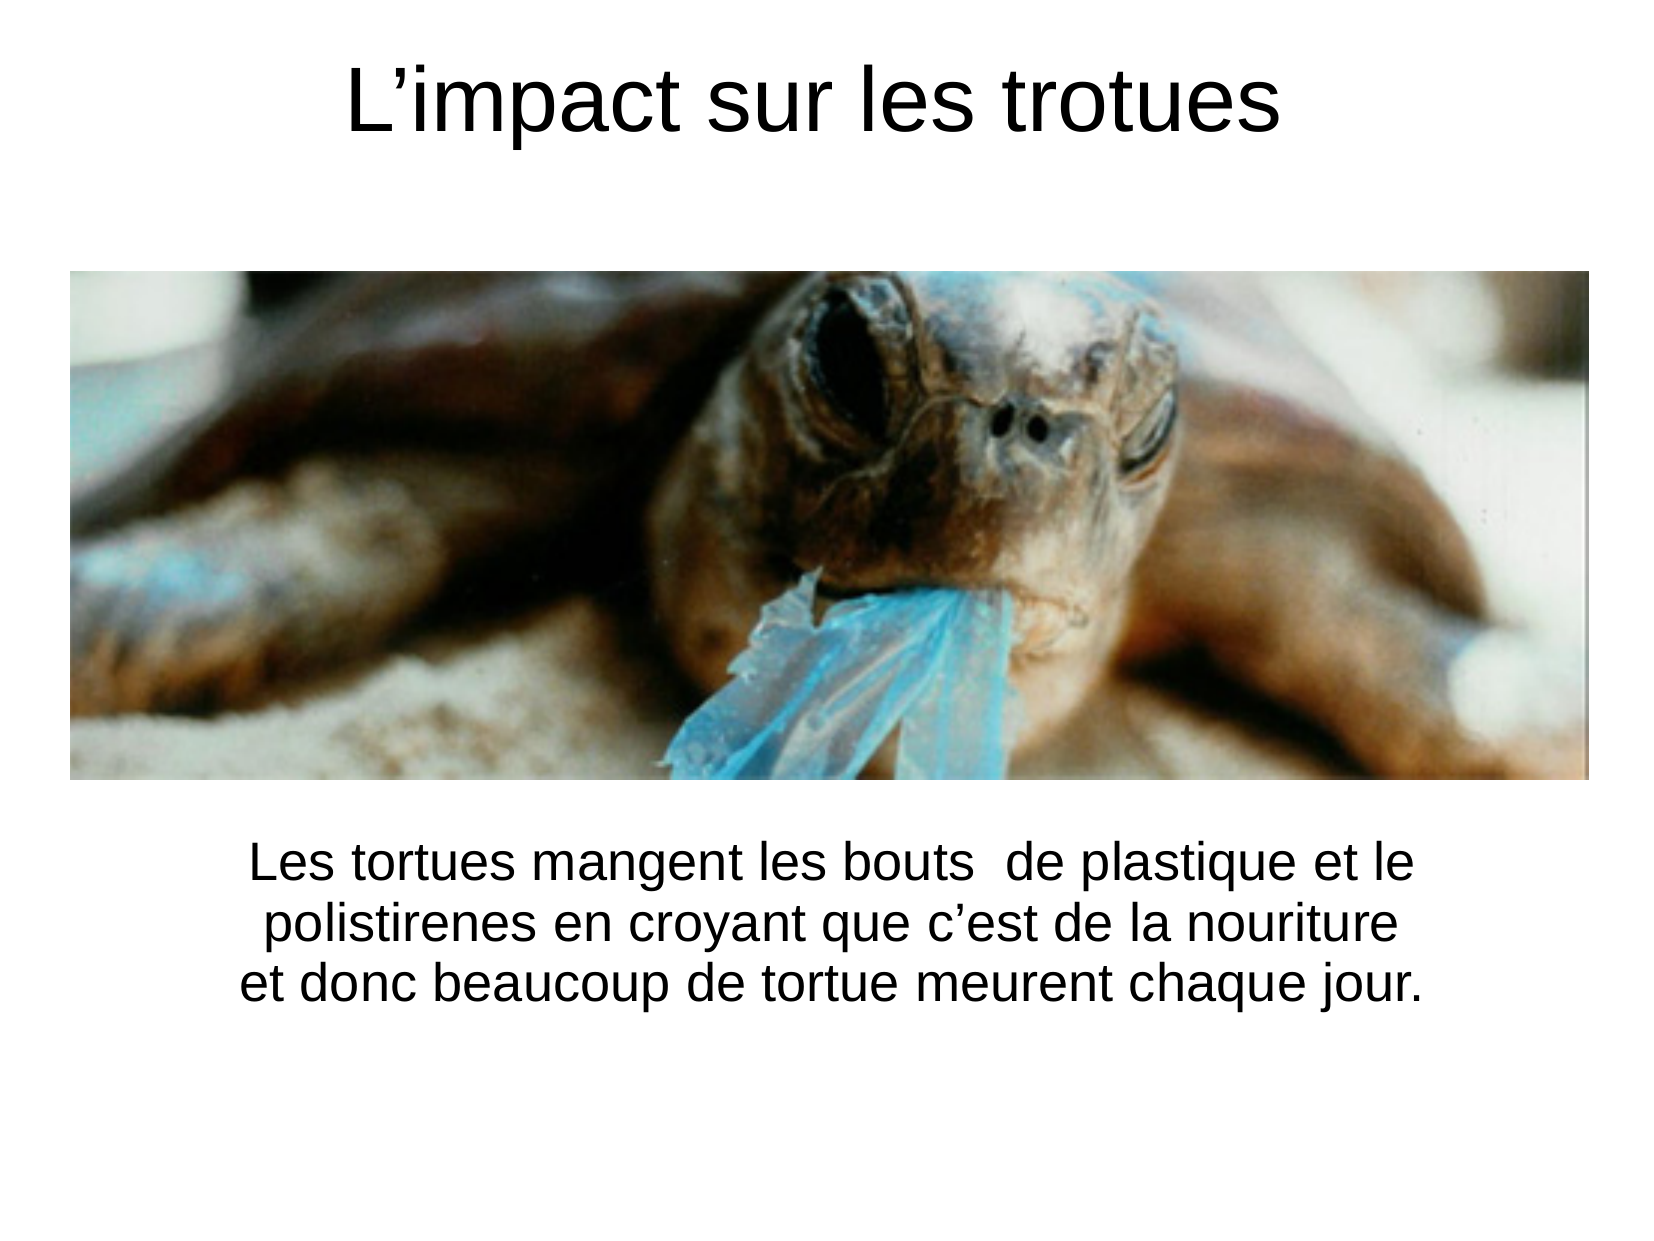

# L’impact sur les trotues
Les tortues mangent les bouts de plastique et le polistirenes en croyant que c’est de la nouriture et donc beaucoup de tortue meurent chaque jour.